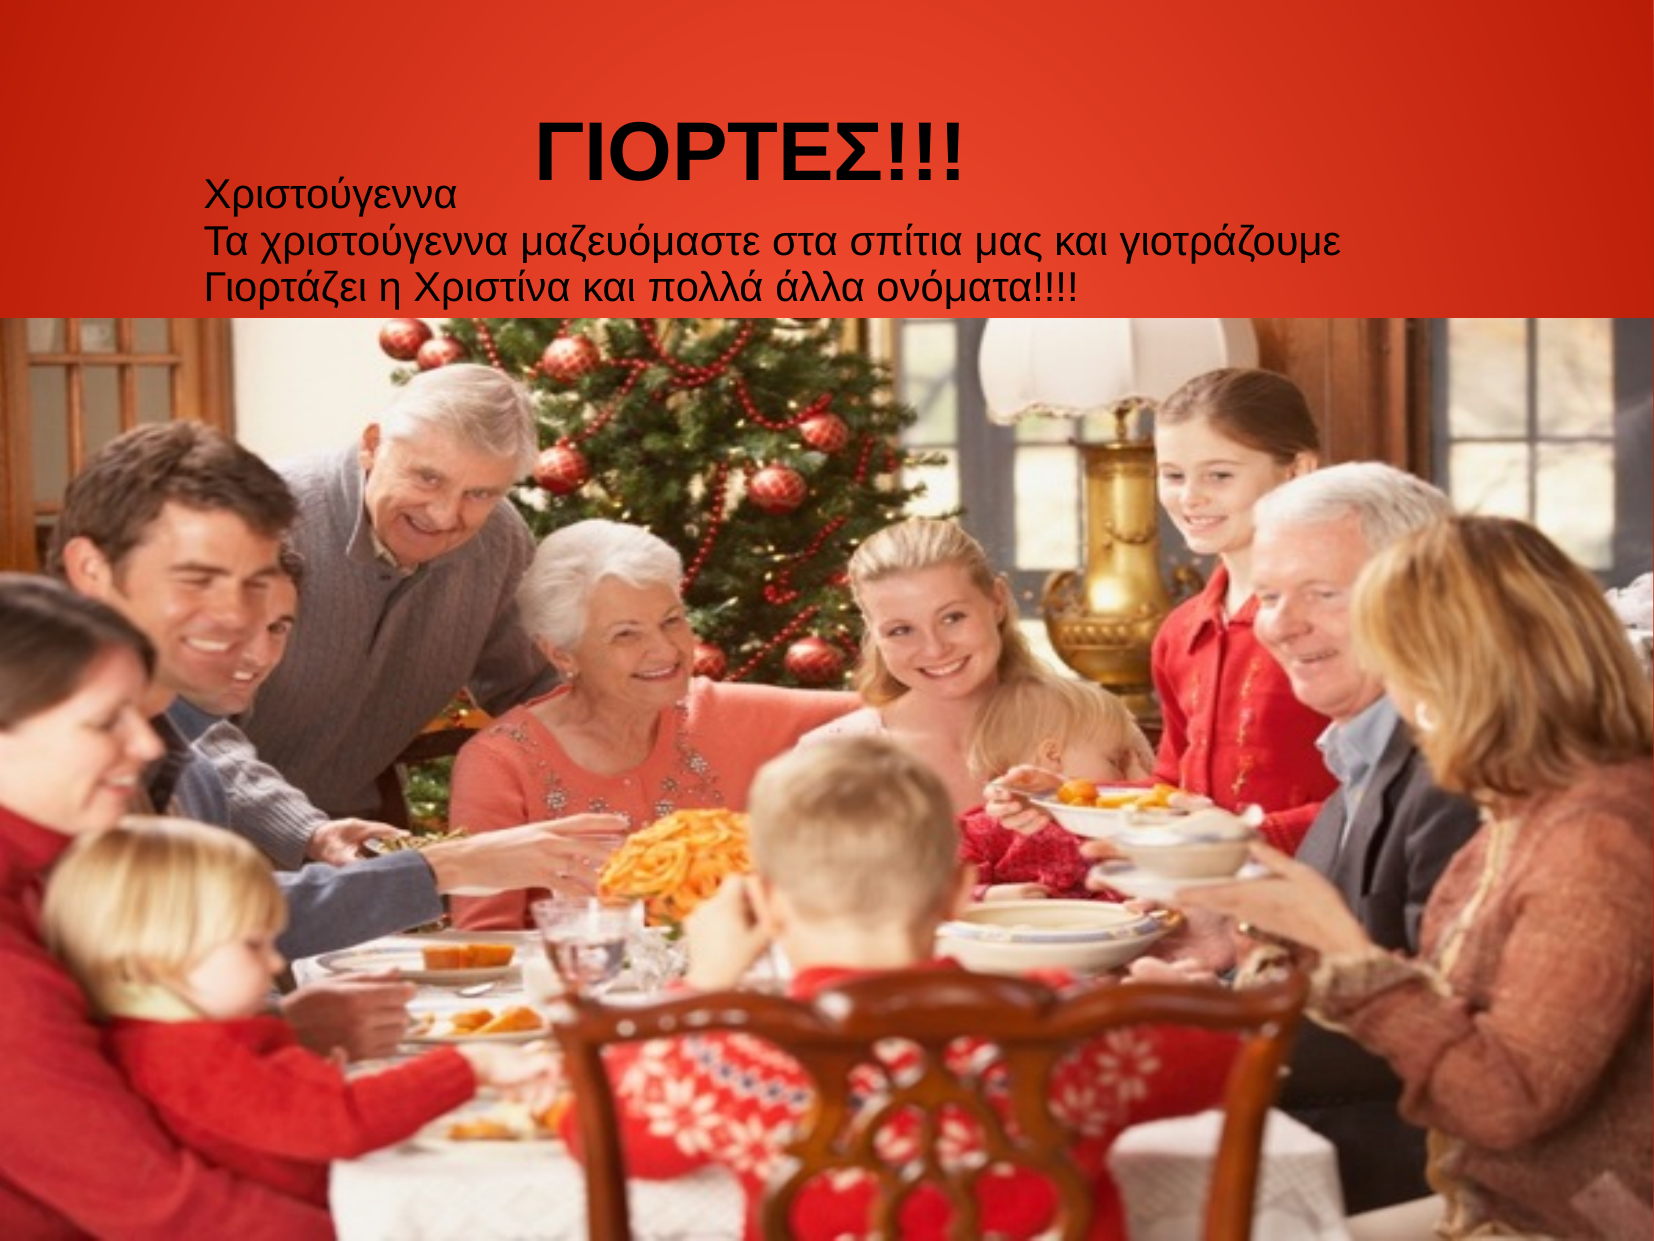

ΓΙΟΡΤΕΣ!!!
Χριστούγεννα
Τα χριστούγεννα μαζευόμαστε στα σπίτια μας και γιοτράζουμε
Γιορτάζει η Χριστίνα και πολλά άλλα ονόματα!!!!
# Γιορτές!!!